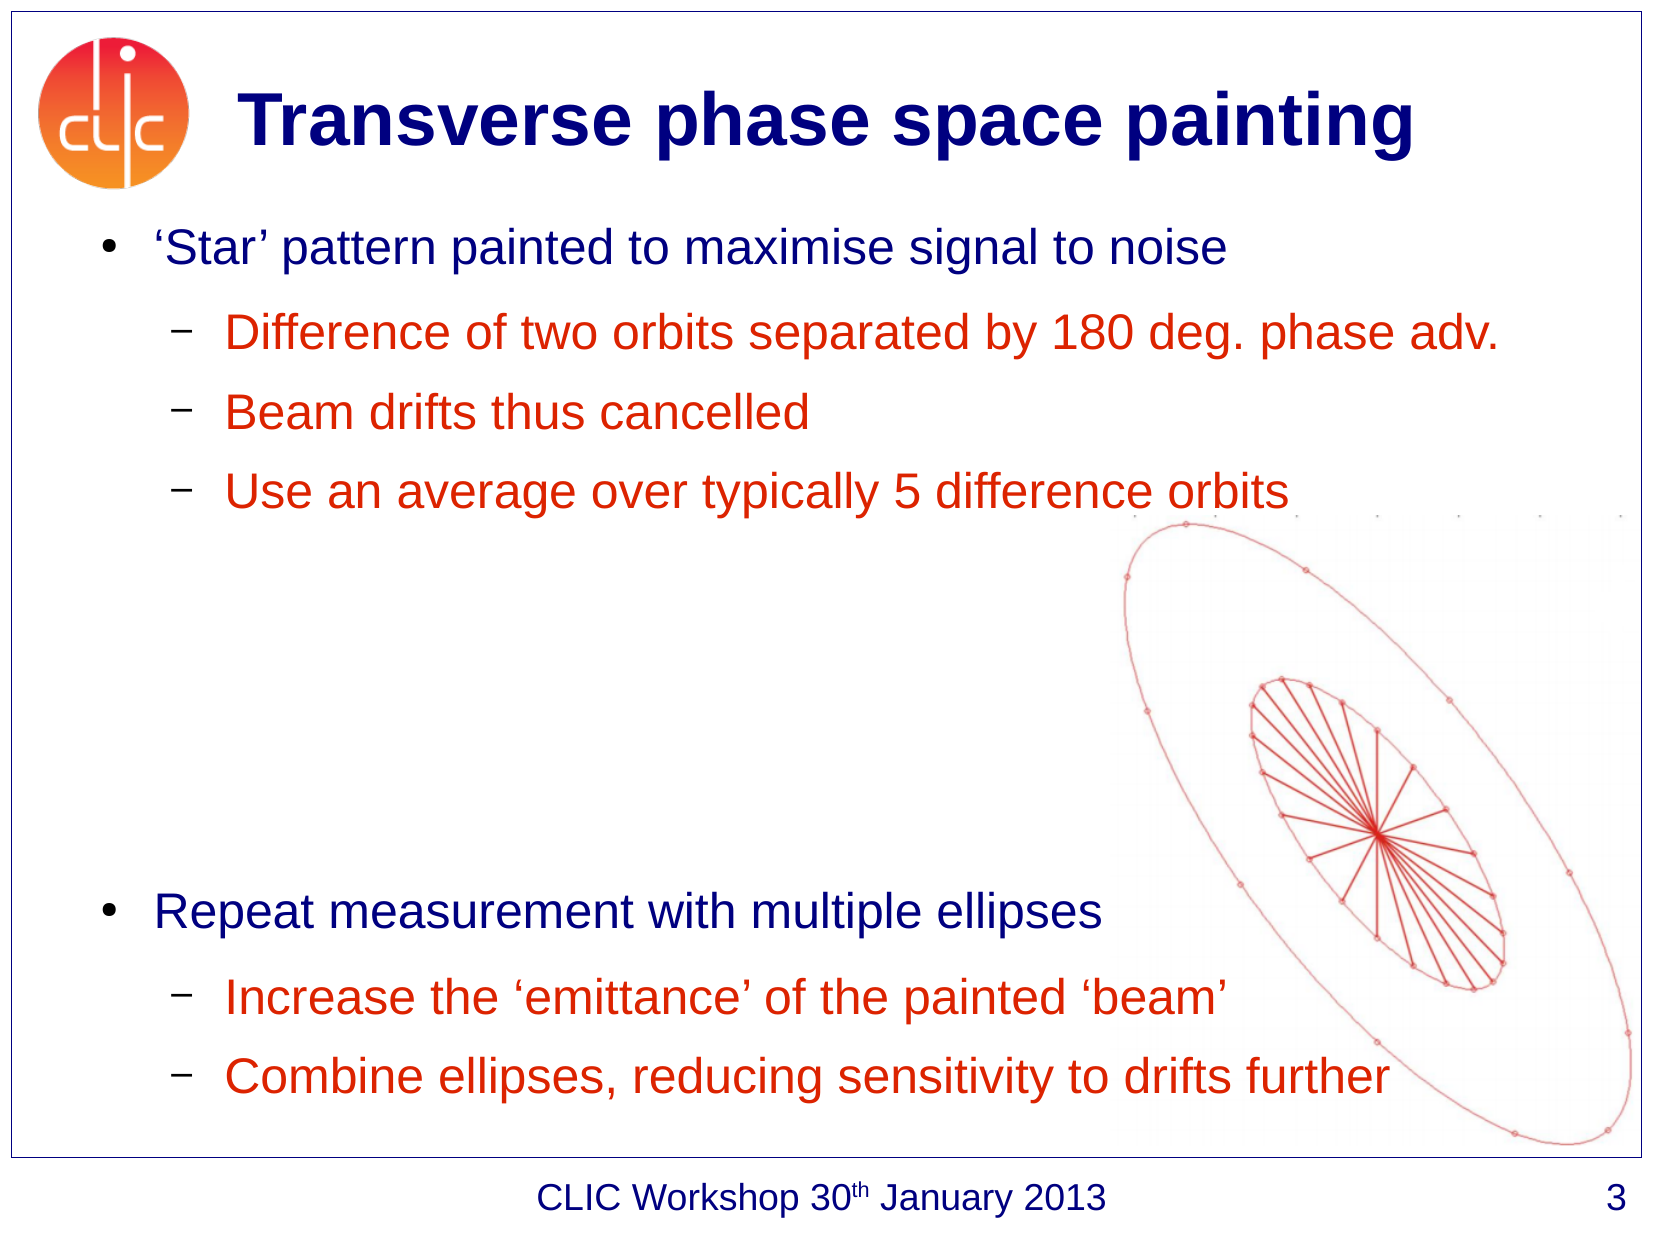

# Transverse phase space painting
‘Star’ pattern painted to maximise signal to noise
Difference of two orbits separated by 180 deg. phase adv.
Beam drifts thus cancelled
Use an average over typically 5 difference orbits
Repeat measurement with multiple ellipses
Increase the ‘emittance’ of the painted ‘beam’
Combine ellipses, reducing sensitivity to drifts further
CLIC Workshop 30th January 2013
3